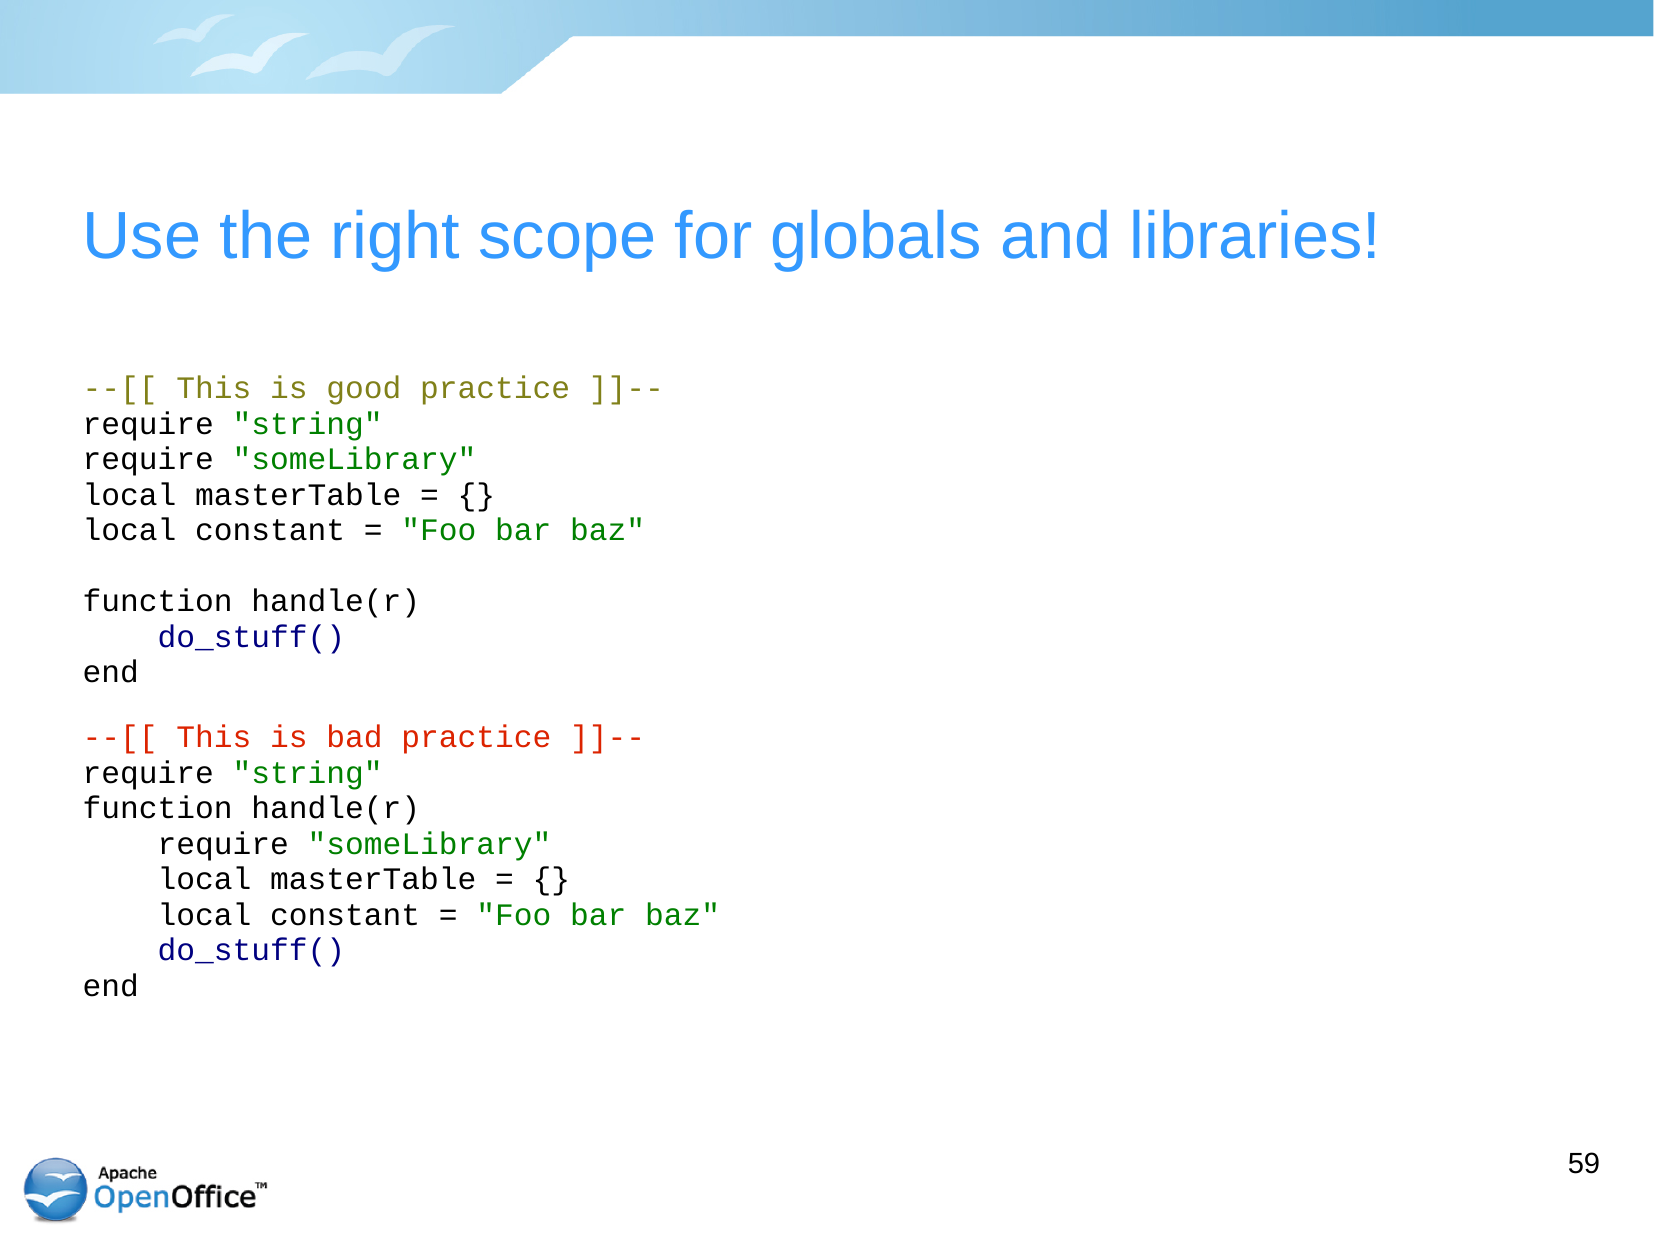

# Use the right scope for globals and libraries!
--[[ This is good practice ]]--
require "string"
require "someLibrary"
local masterTable = {}
local constant = "Foo bar baz"
function handle(r)
 do_stuff()
end
--[[ This is bad practice ]]--
require "string"
function handle(r)
 require "someLibrary"
 local masterTable = {}
 local constant = "Foo bar baz"
 do_stuff()
end
59